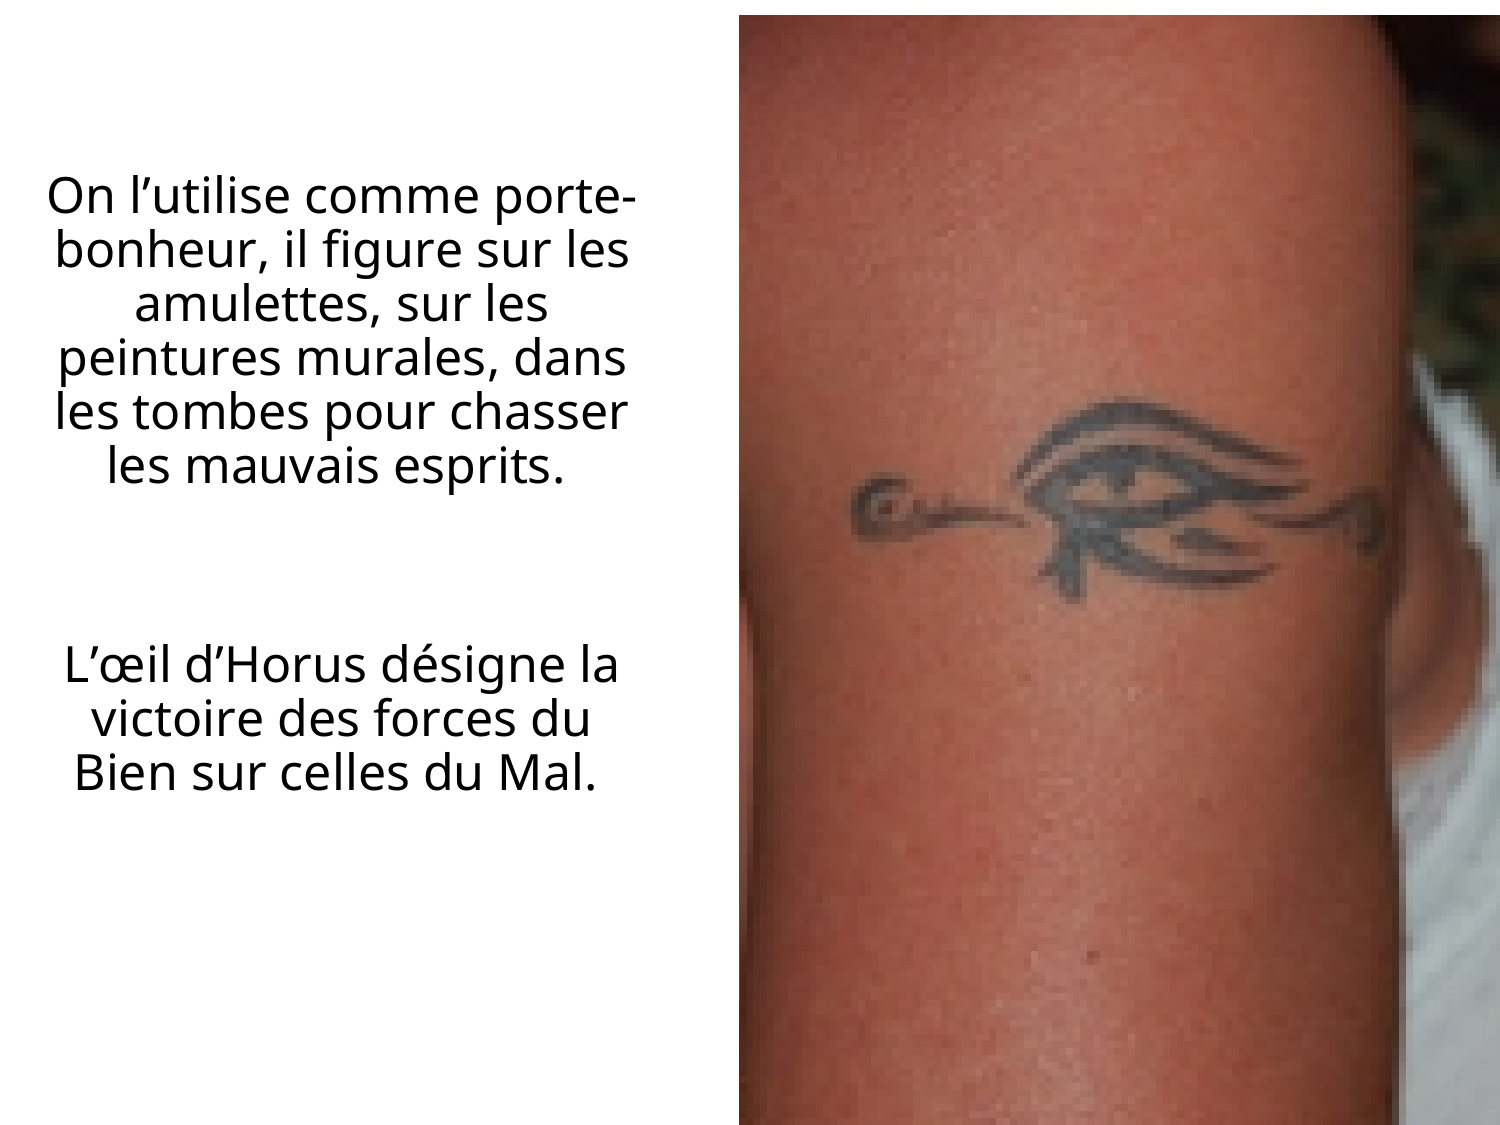

On l’utilise comme porte-bonheur, il figure sur les amulettes, sur les peintures murales, dans les tombes pour chasser les mauvais esprits.
L’œil d’Horus désigne la victoire des forces du Bien sur celles du Mal.